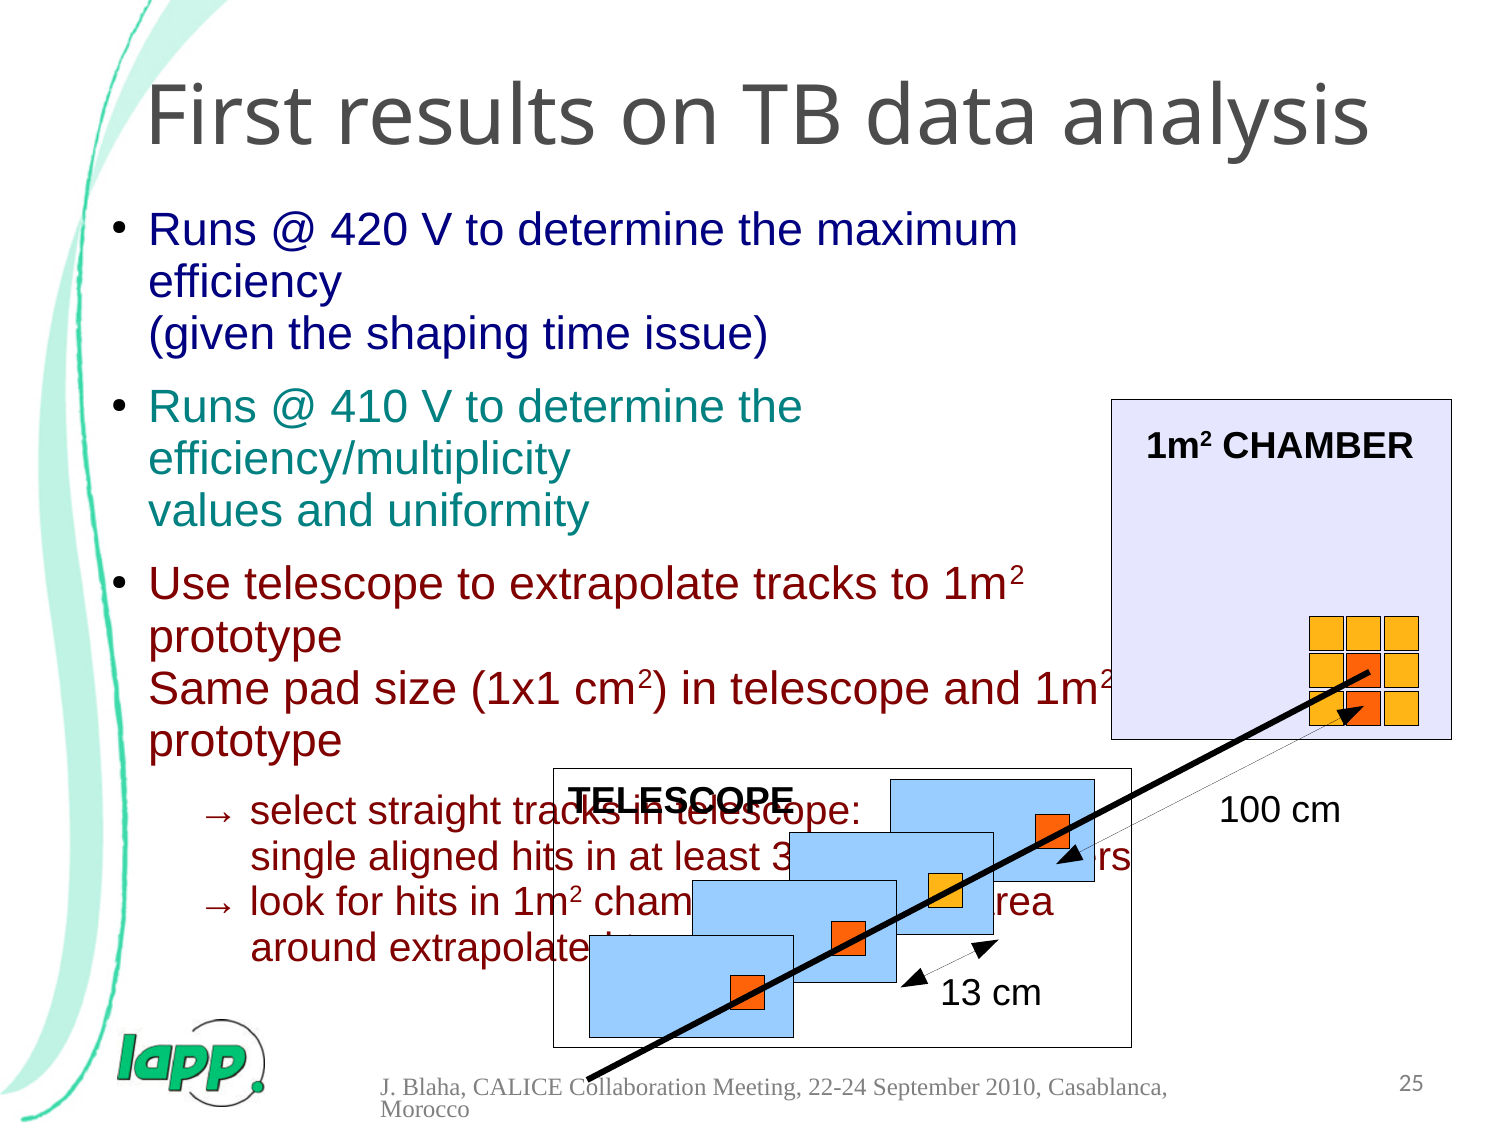

First results on TB data analysis
# Runs @ 420 V to determine the maximum efficiency (given the shaping time issue)
Runs @ 410 V to determine the efficiency/multiplicity
values and uniformity
Use telescope to extrapolate tracks to 1m2 prototype
Same pad size (1x1 cm2) in telescope and 1m2 prototype
→ select straight tracks in telescope:
	single aligned hits in at least 3 of the 4 chambers
→ look for hits in 1m2 chamber in 3x3 cm2 area
	around extrapolated track impact
1m2 CHAMBER
TELESCOPE
100 cm
13 cm
25
J. Blaha, CALICE Collaboration Meeting, 22-24 September 2010, Casablanca, Morocco